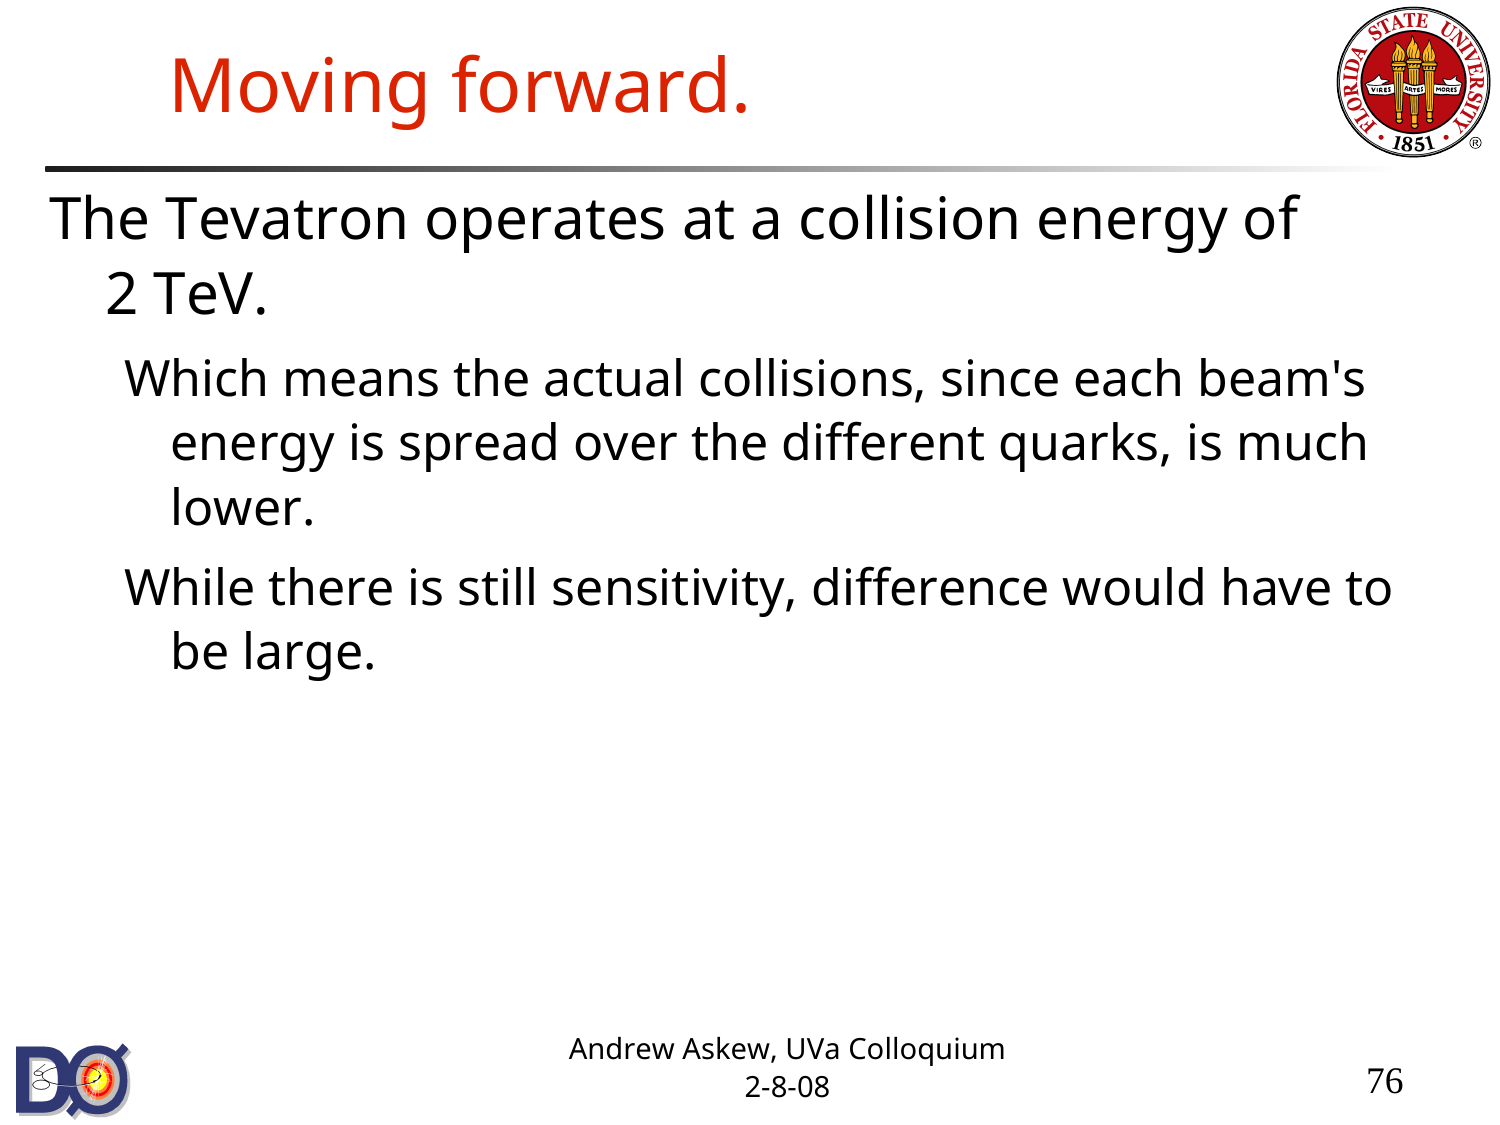

# Moving forward.
The Tevatron operates at a collision energy of 2 TeV.
Which means the actual collisions, since each beam's energy is spread over the different quarks, is much lower.
While there is still sensitivity, difference would have to be large.